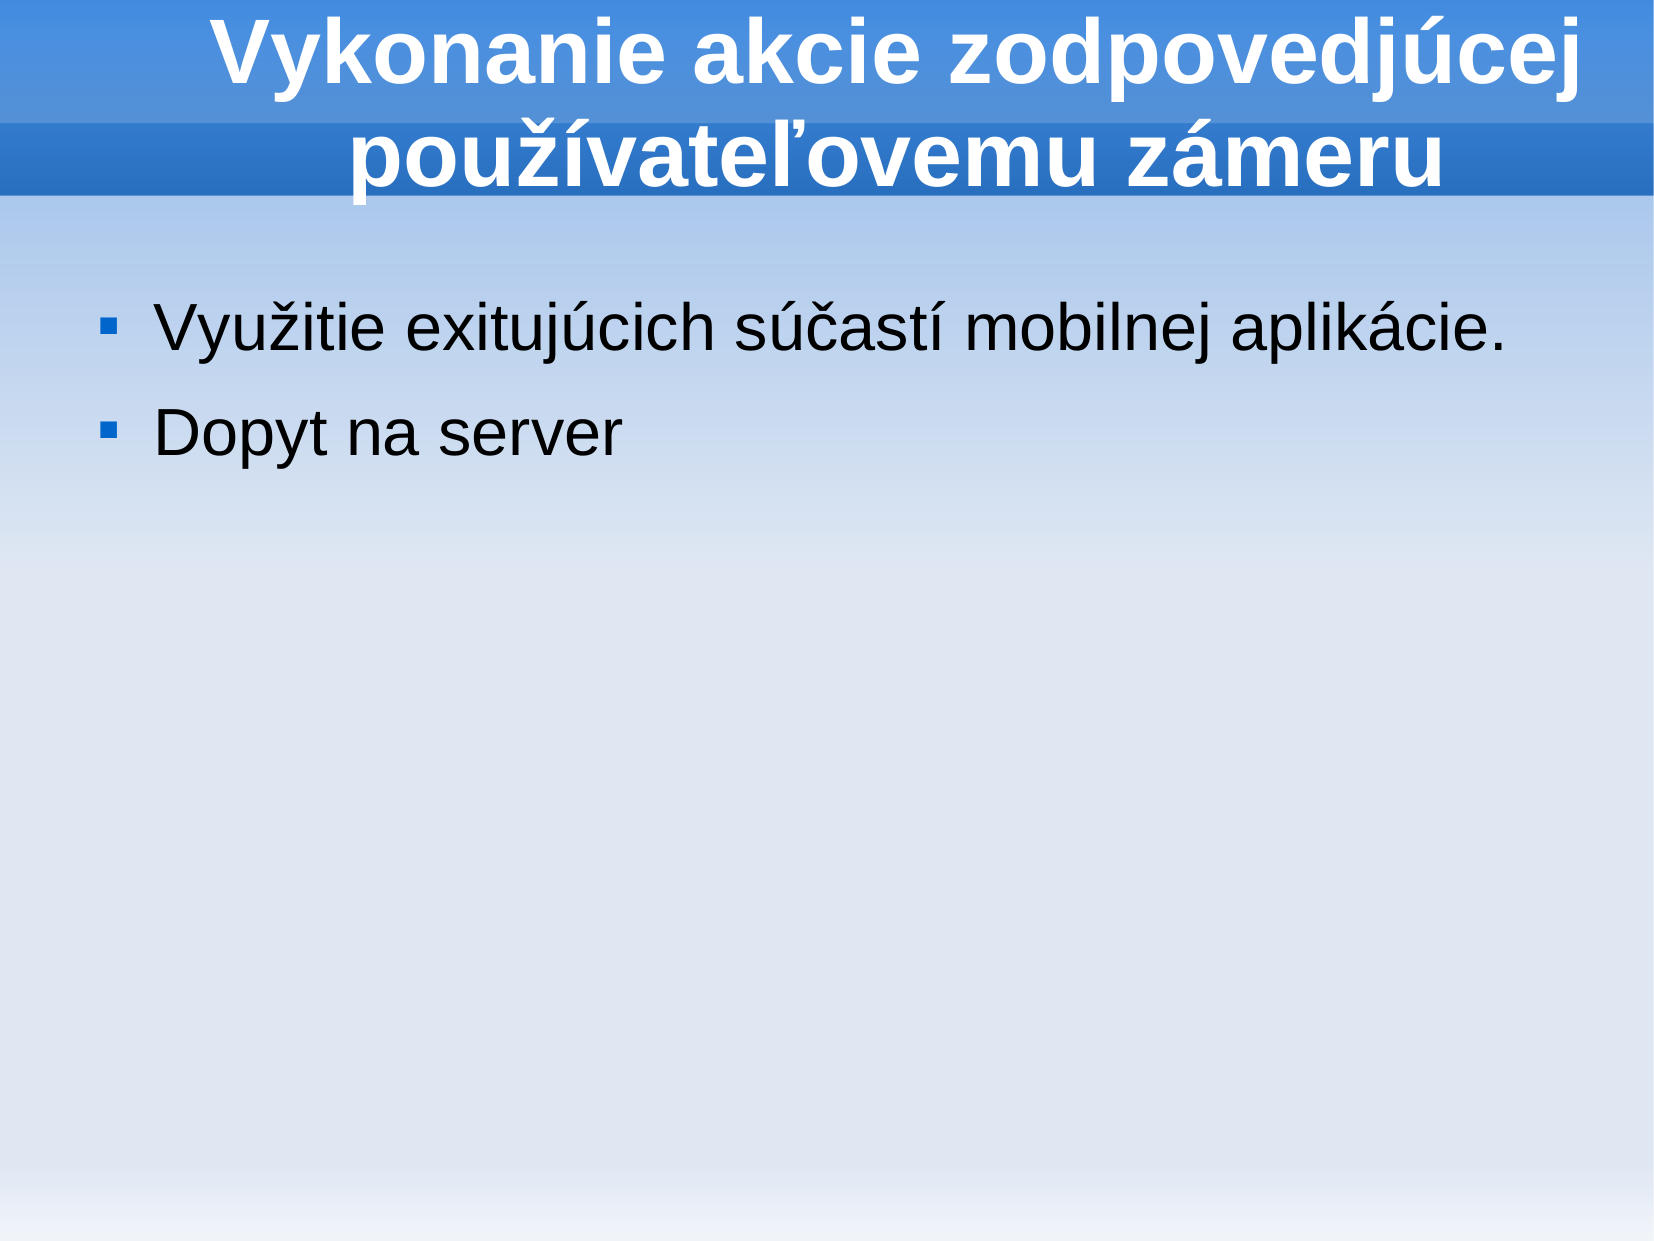

# Vykonanie akcie zodpovedjúcej používateľovemu zámeru
Využitie exitujúcich súčastí mobilnej aplikácie.
Dopyt na server